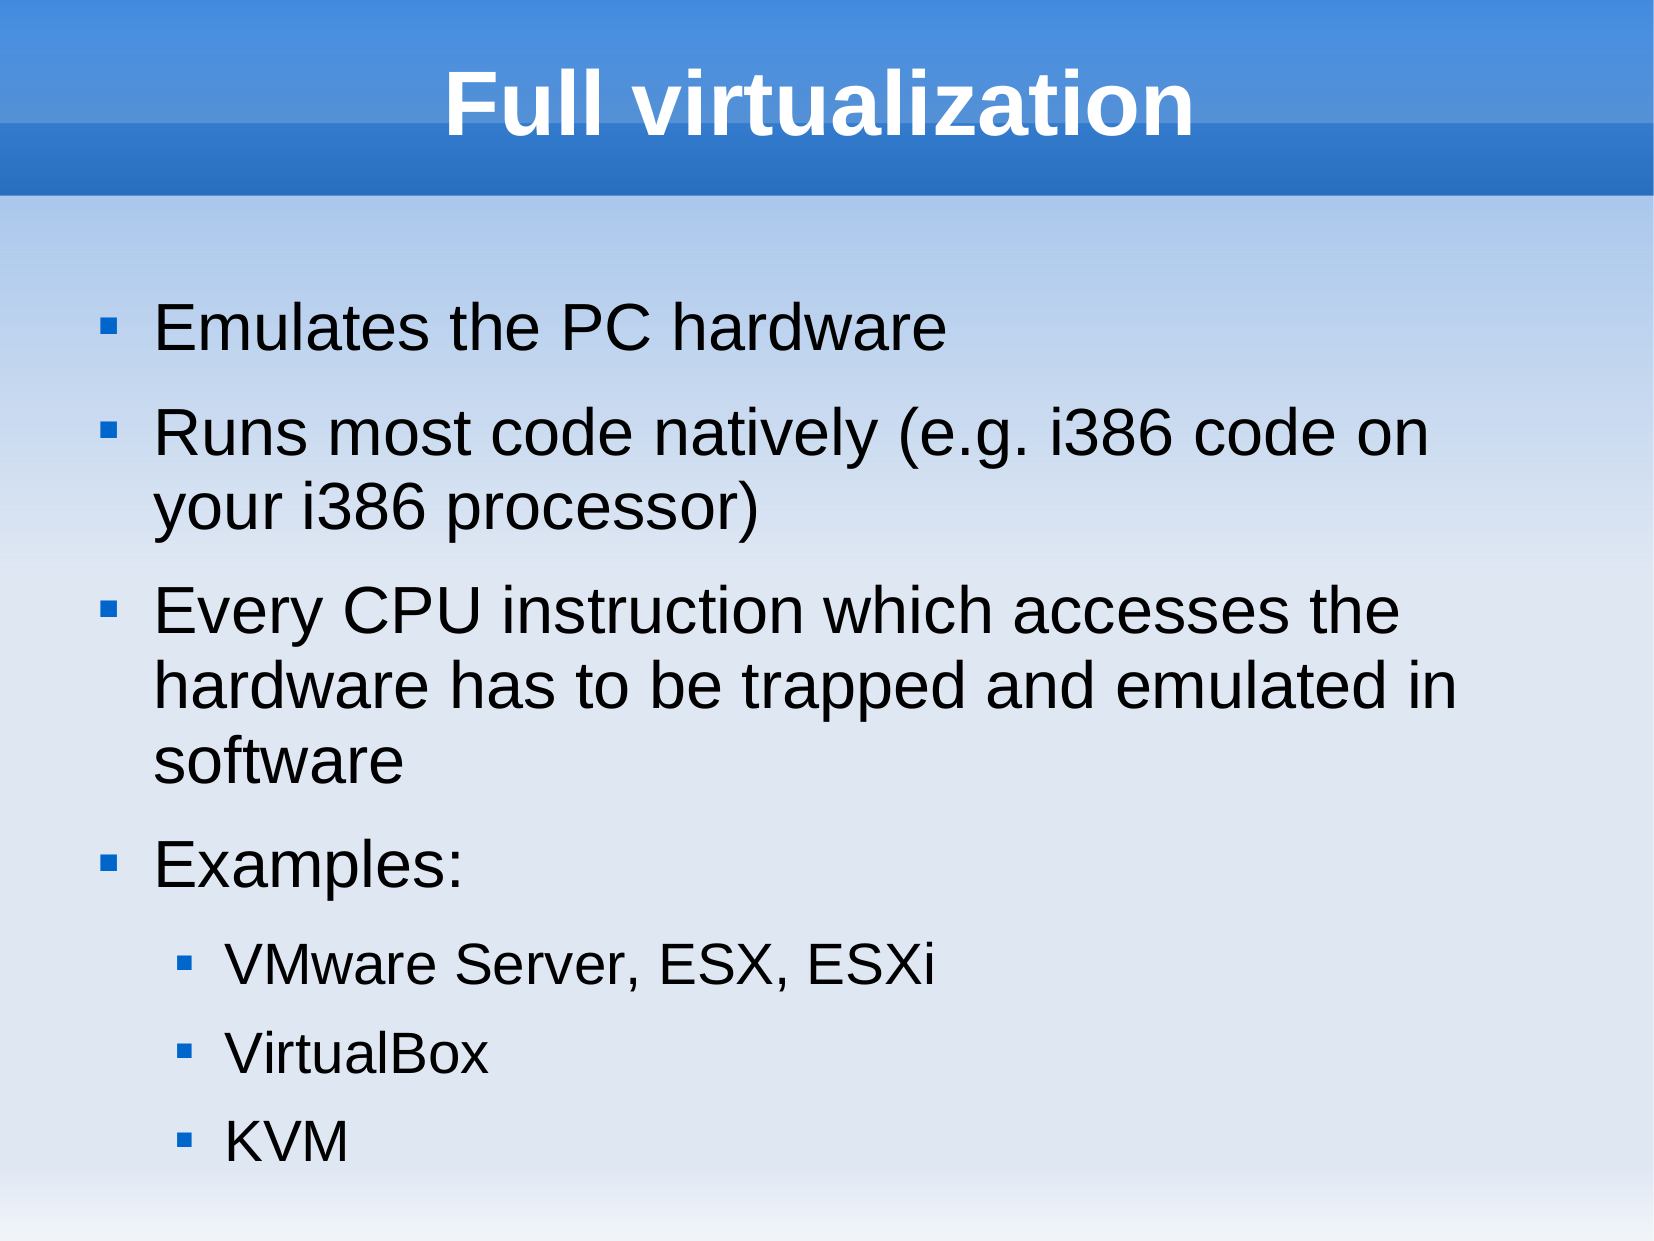

# Full virtualization
Emulates the PC hardware
Runs most code natively (e.g. i386 code on your i386 processor)
Every CPU instruction which accesses the hardware has to be trapped and emulated in software
Examples:
VMware Server, ESX, ESXi
VirtualBox
KVM